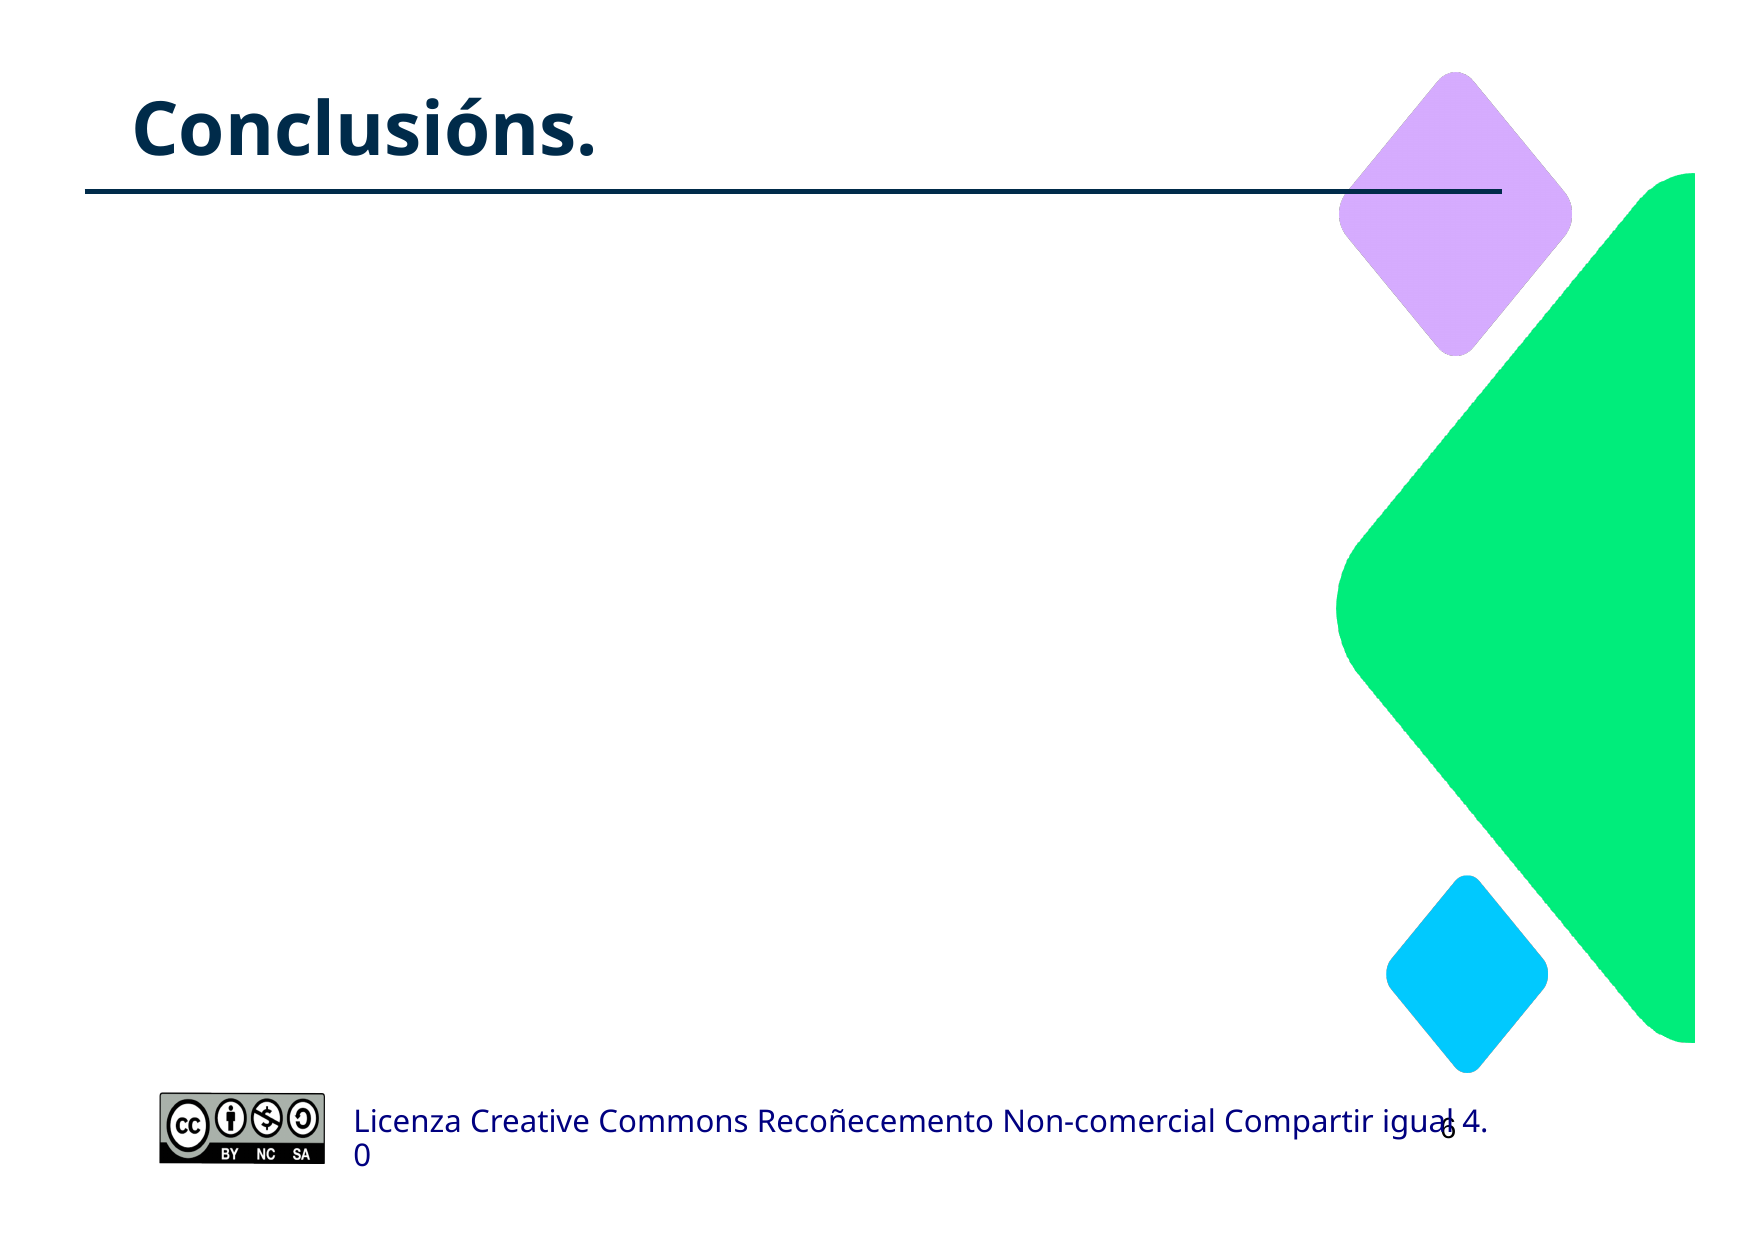

# Conclusións.
Licenza Creative Commons Recoñecemento Non-comercial Compartir igual 4.0